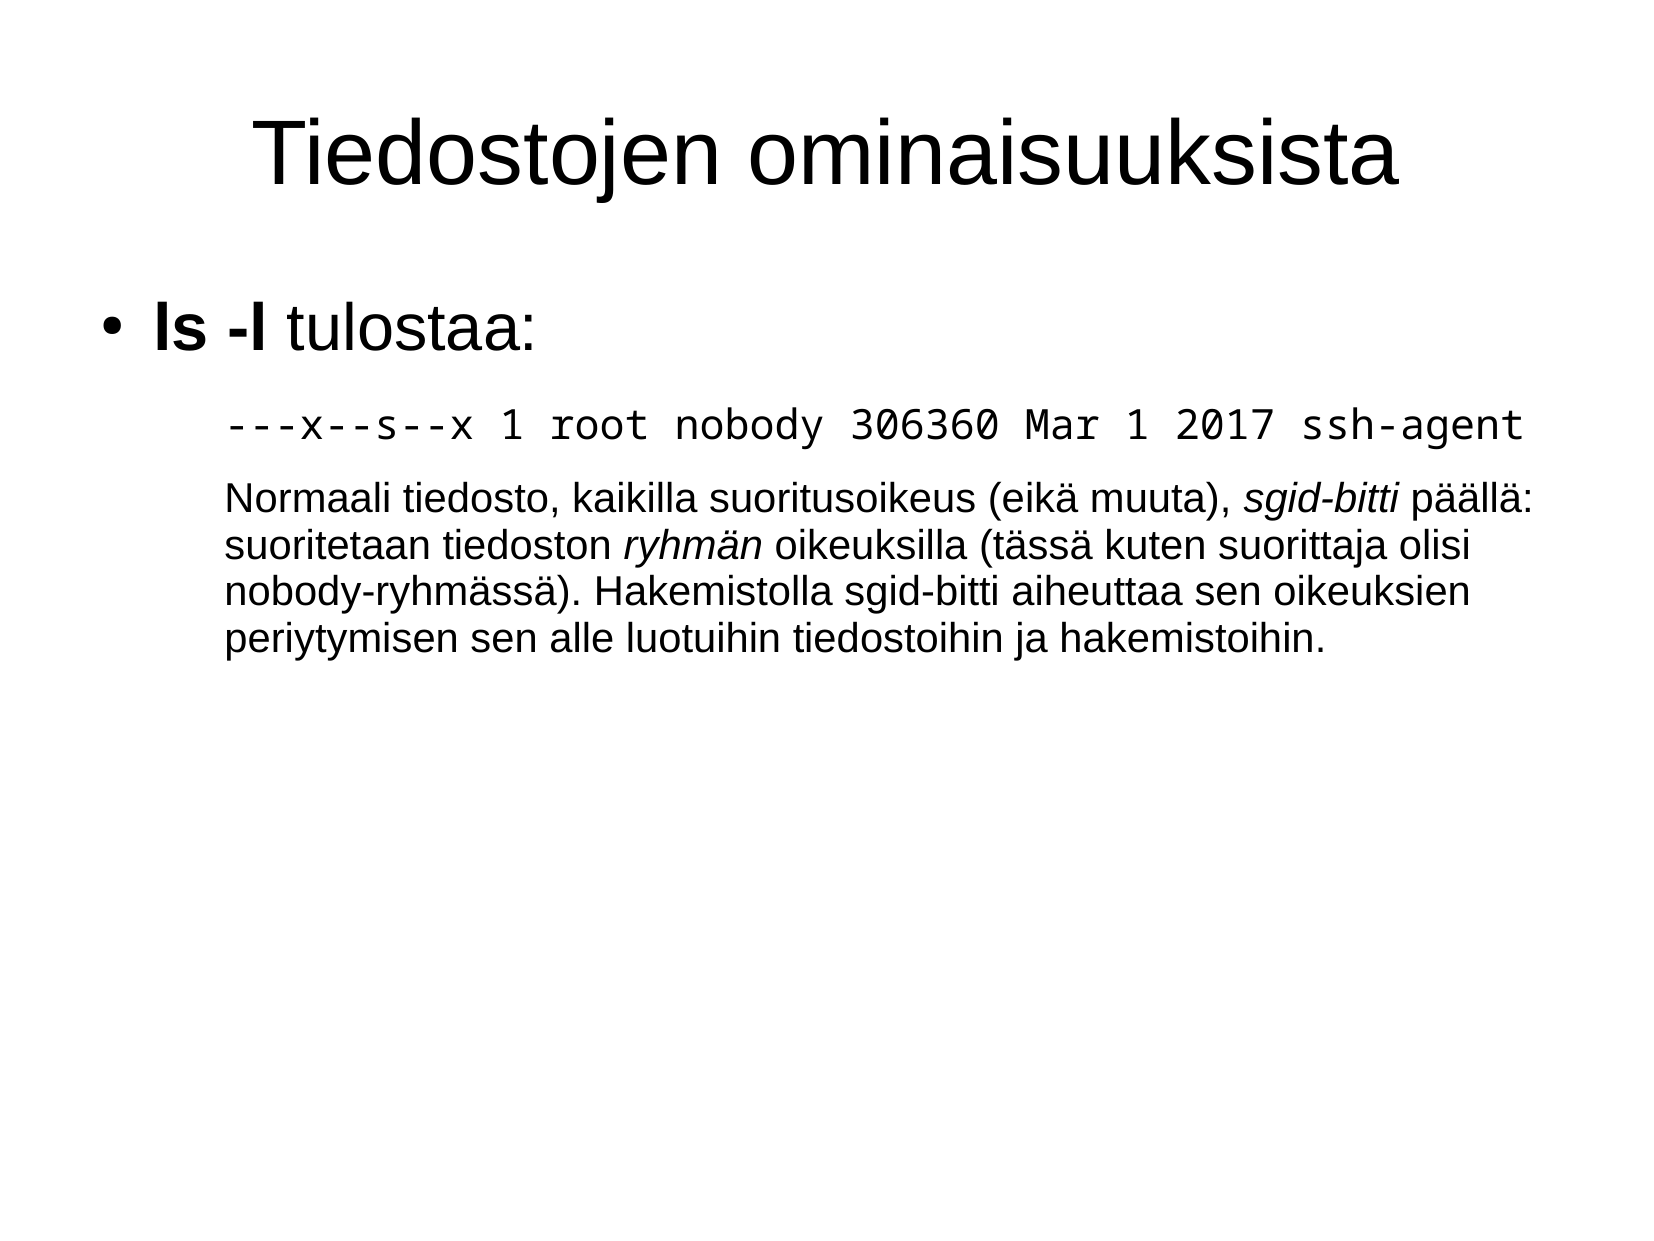

# Tiedostojen ominaisuuksista
ls -l tulostaa:
---x--s--x 1 root nobody 306360 Mar 1 2017 ssh-agent
Normaali tiedosto, kaikilla suoritusoikeus (eikä muuta), sgid-bitti päällä: suoritetaan tiedoston ryhmän oikeuksilla (tässä kuten suorittaja olisi nobody-ryhmässä). Hakemistolla sgid-bitti aiheuttaa sen oikeuksien periytymisen sen alle luotuihin tiedostoihin ja hakemistoihin.